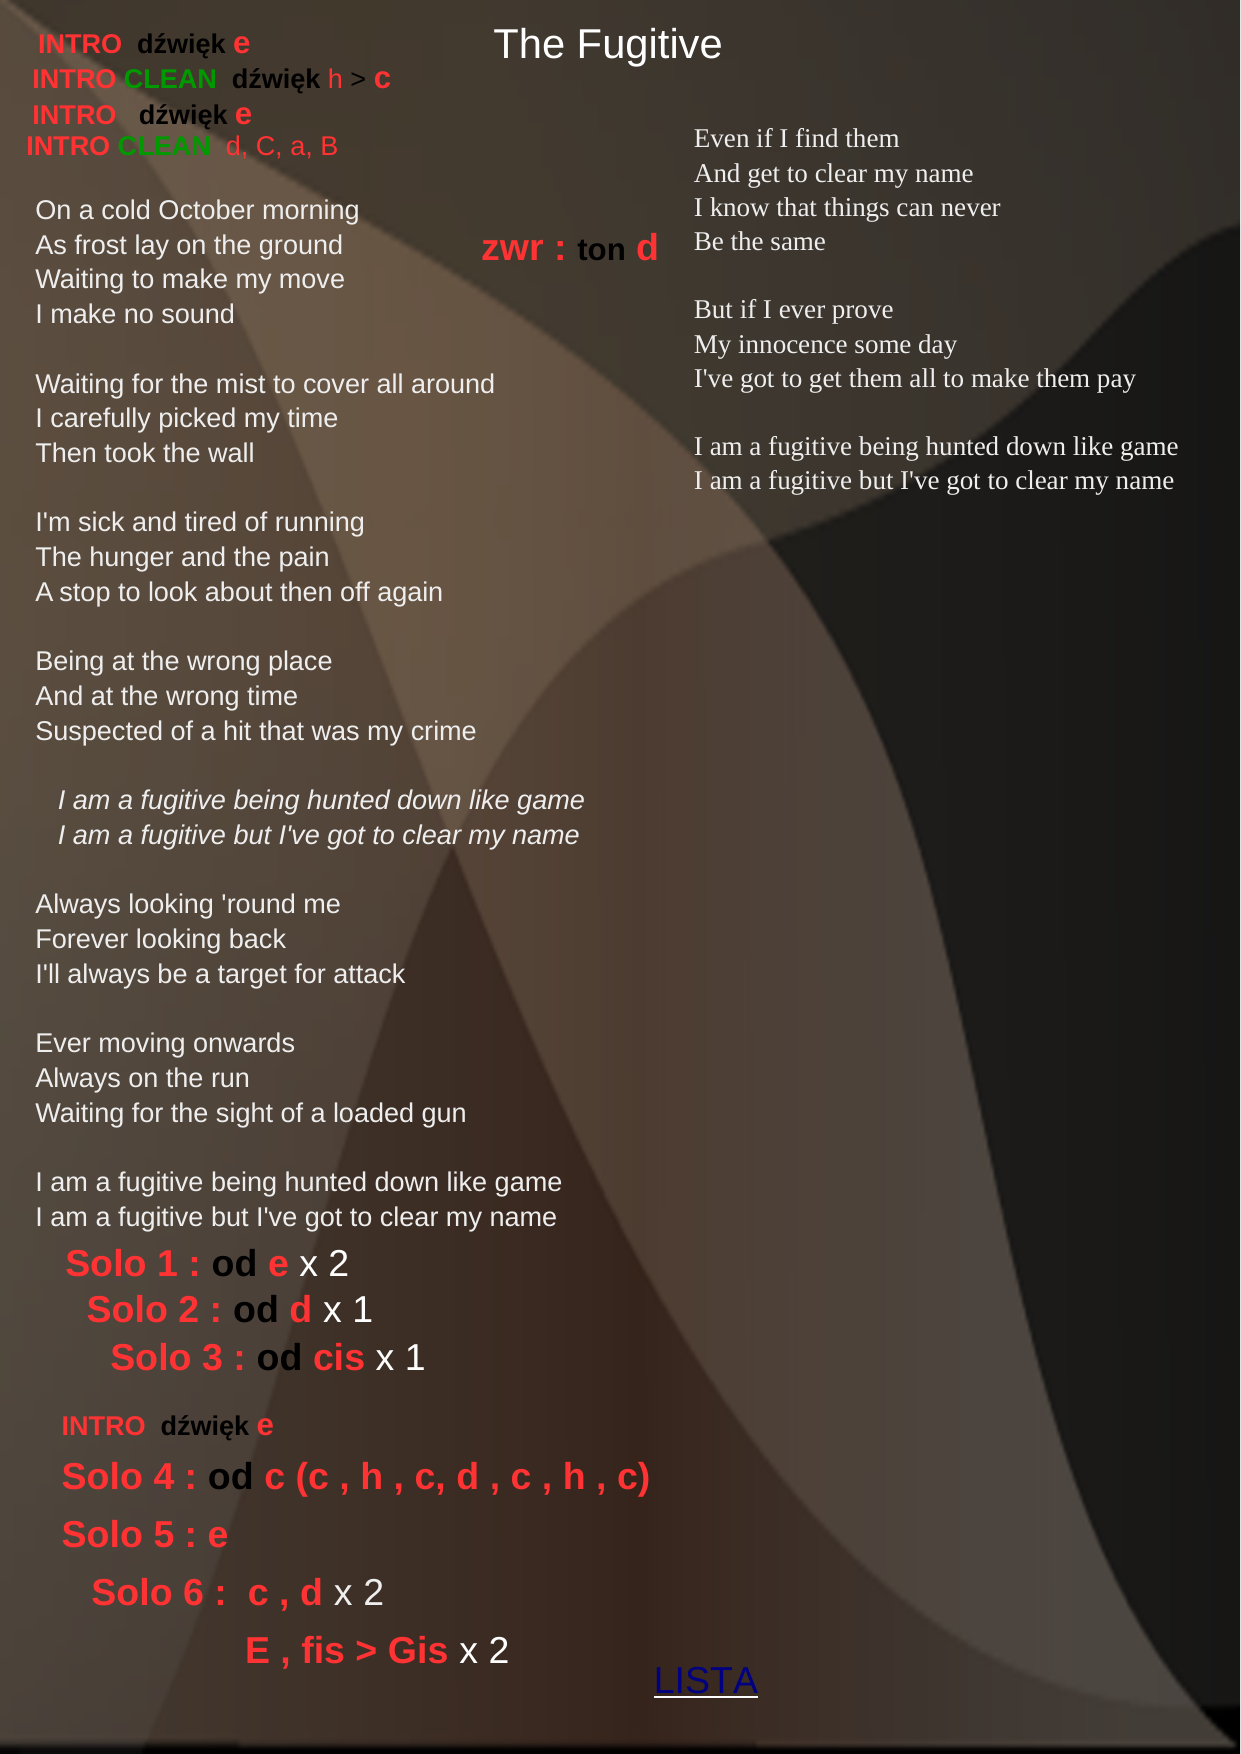

INTRO dźwięk e
# The Fugitive
INTRO CLEAN dźwięk h > c
INTRO dźwięk e
Even if I find them
And get to clear my name
I know that things can never
Be the same
But if I ever prove
My innocence some day
I've got to get them all to make them pay
I am a fugitive being hunted down like game
I am a fugitive but I've got to clear my name
INTRO CLEAN d, C, a, B
On a cold October morning
As frost lay on the ground
Waiting to make my move
I make no sound
Waiting for the mist to cover all around
I carefully picked my time
Then took the wall
I'm sick and tired of running
The hunger and the pain
A stop to look about then off again
Being at the wrong place
And at the wrong time
Suspected of a hit that was my crime
 I am a fugitive being hunted down like game
 I am a fugitive but I've got to clear my name
Always looking 'round me
Forever looking back
I'll always be a target for attack
Ever moving onwards
Always on the run
Waiting for the sight of a loaded gun
I am a fugitive being hunted down like game
I am a fugitive but I've got to clear my name
zwr : ton d
Solo 1 : od e x 2
Solo 2 : od d x 1
Solo 3 : od cis x 1
INTRO dźwięk e
Solo 4 : od c (c , h , c, d , c , h , c)
Solo 5 : e
Solo 6 : c , d x 2
E , fis > Gis x 2
LISTA